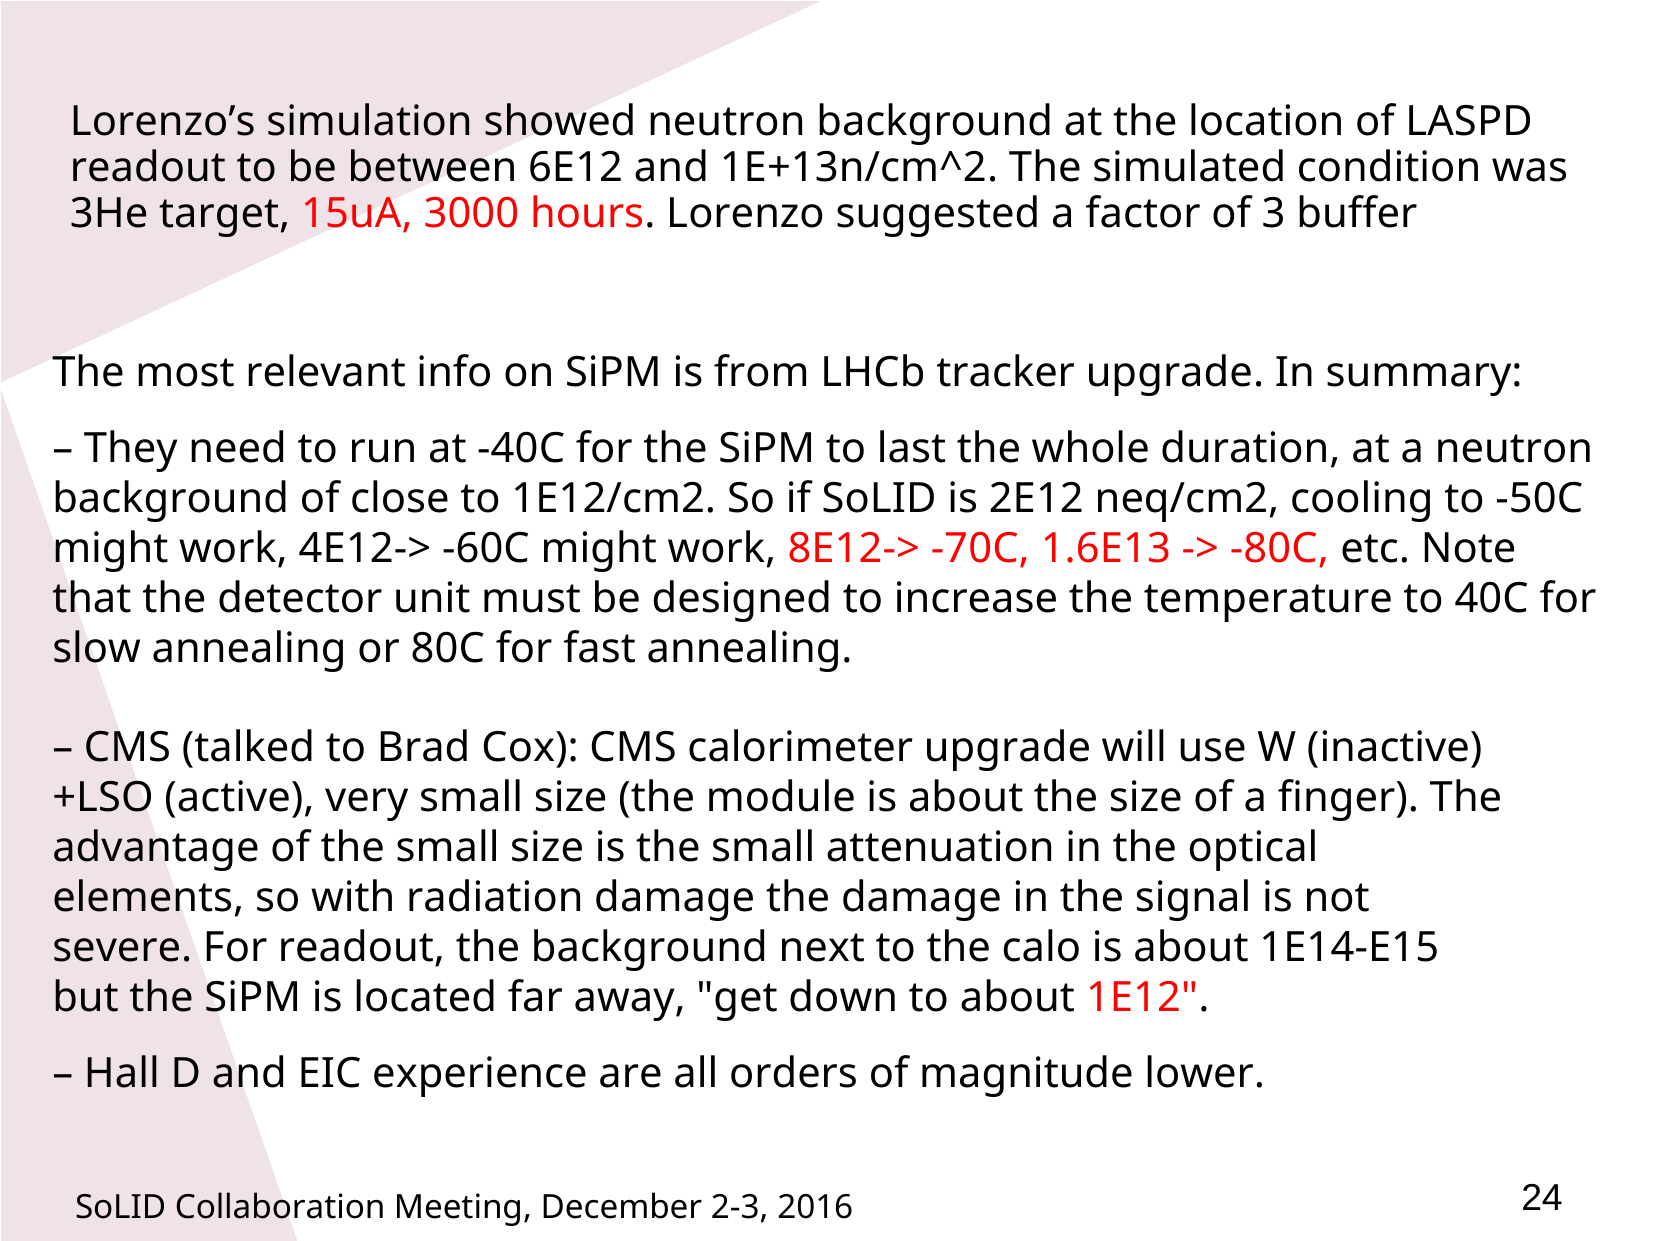

Lorenzo’s simulation showed neutron background at the location of LASPD readout to be between 6E12 and 1E+13n/cm^2. The simulated condition was 3He target, 15uA, 3000 hours. Lorenzo suggested a factor of 3 buffer
The most relevant info on SiPM is from LHCb tracker upgrade. In summary:
– They need to run at -40C for the SiPM to last the whole duration, at a neutron background of close to 1E12/cm2. So if SoLID is 2E12 neq/cm2, cooling to -50C might work, 4E12-> -60C might work, 8E12-> -70C, 1.6E13 -> -80C, etc. Note that the detector unit must be designed to increase the temperature to 40C for slow annealing or 80C for fast annealing.
– CMS (talked to Brad Cox): CMS calorimeter upgrade will use W (inactive) +LSO (active), very small size (the module is about the size of a finger). The advantage of the small size is the small attenuation in the optical elements, so with radiation damage the damage in the signal is not severe. For readout, the background next to the calo is about 1E14-E15 but the SiPM is located far away, "get down to about 1E12".
– Hall D and EIC experience are all orders of magnitude lower.
24